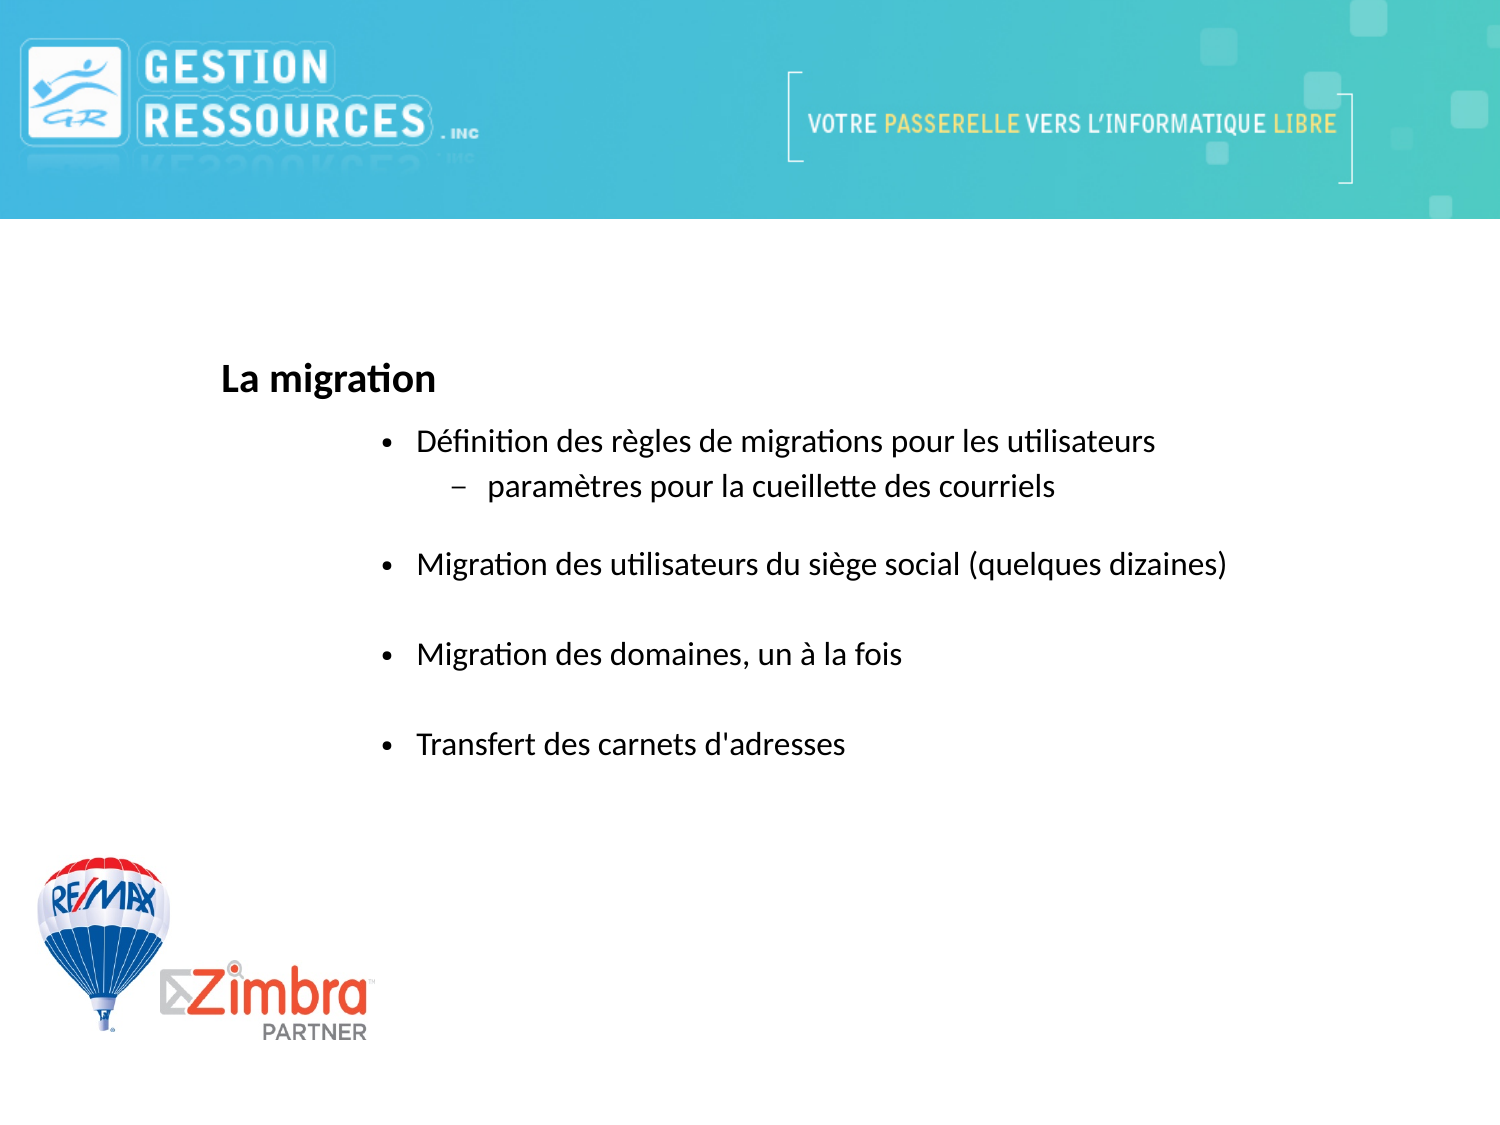

La migration
Définition des règles de migrations pour les utilisateurs
paramètres pour la cueillette des courriels
Migration des utilisateurs du siège social (quelques dizaines)
Migration des domaines, un à la fois
Transfert des carnets d'adresses